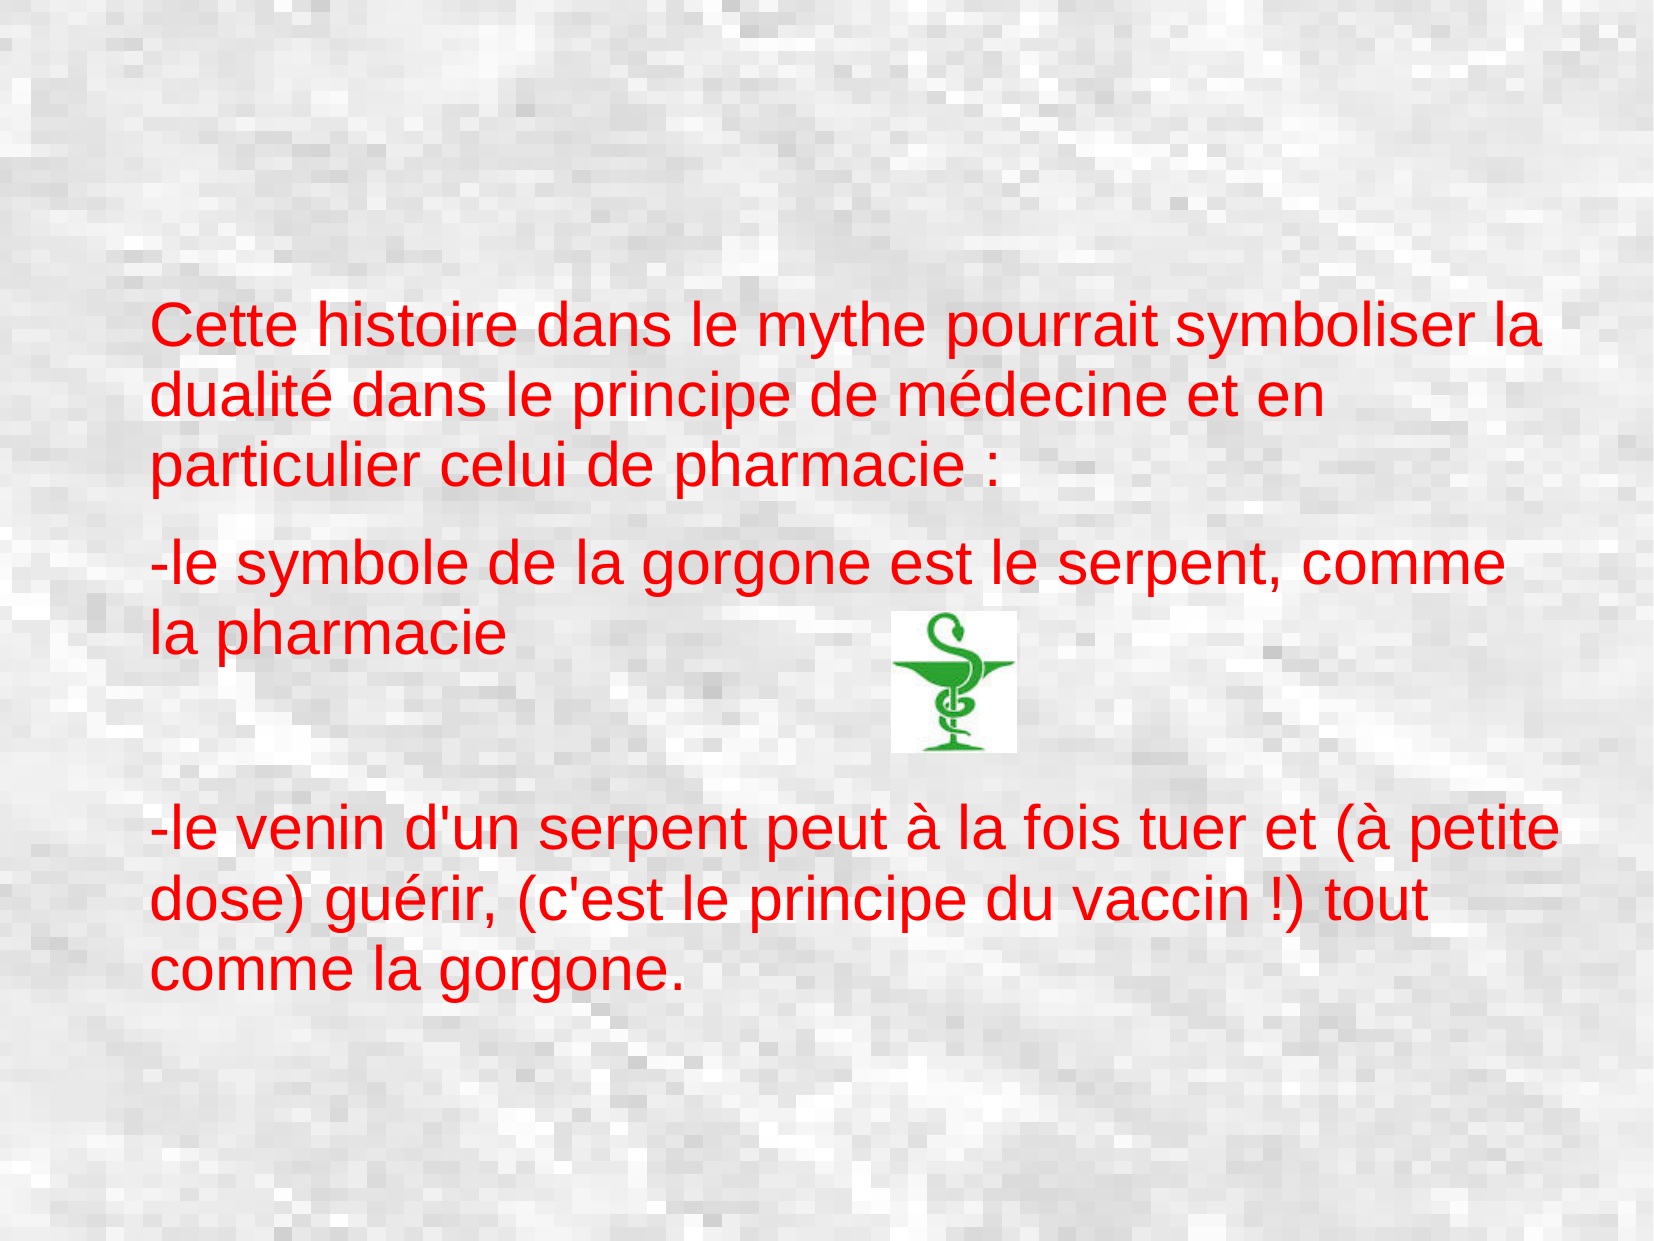

# Cette histoire dans le mythe pourrait symboliser la dualité dans le principe de médecine et en particulier celui de pharmacie :
-le symbole de la gorgone est le serpent, comme la pharmacie
-le venin d'un serpent peut à la fois tuer et (à petite dose) guérir, (c'est le principe du vaccin !) tout comme la gorgone.